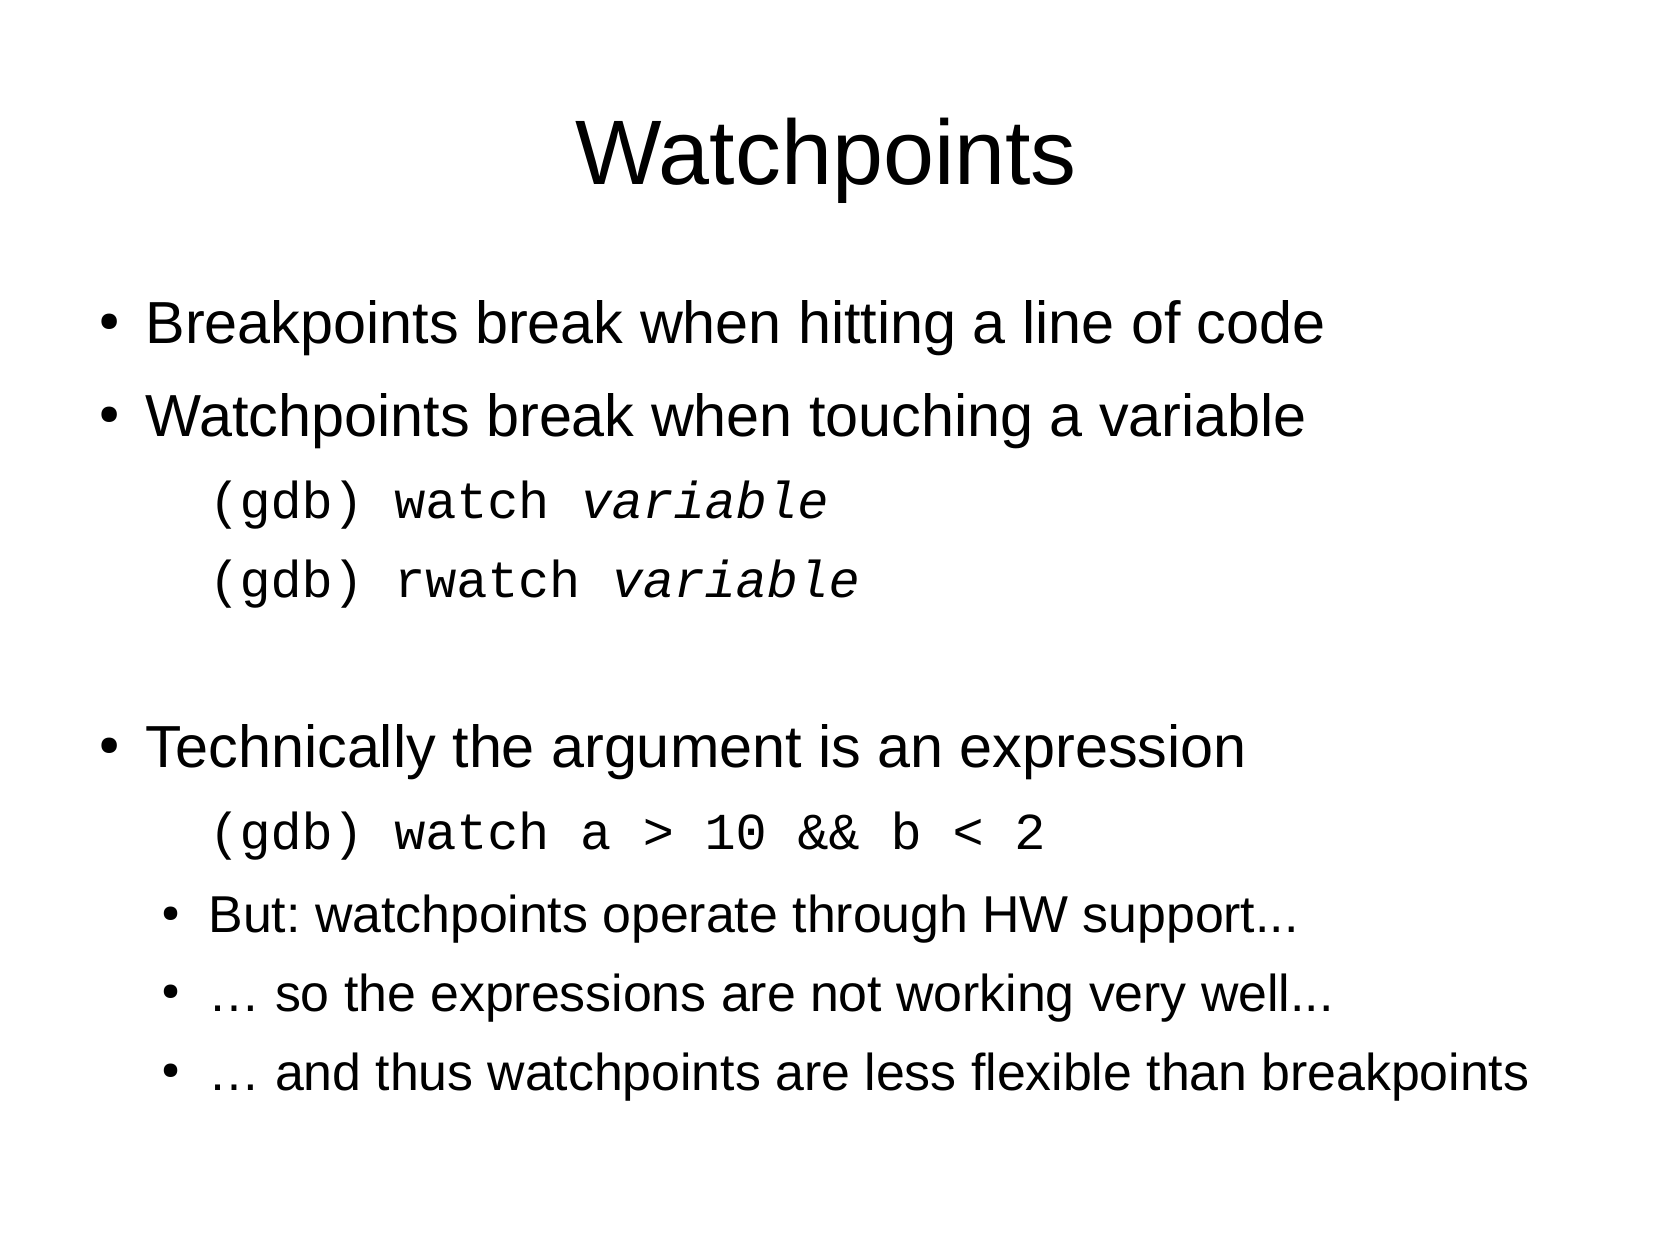

# Watchpoints
Breakpoints break when hitting a line of code
Watchpoints break when touching a variable
(gdb) watch variable
(gdb) rwatch variable
Technically the argument is an expression
(gdb) watch a > 10 && b < 2
But: watchpoints operate through HW support...
… so the expressions are not working very well...
… and thus watchpoints are less flexible than breakpoints